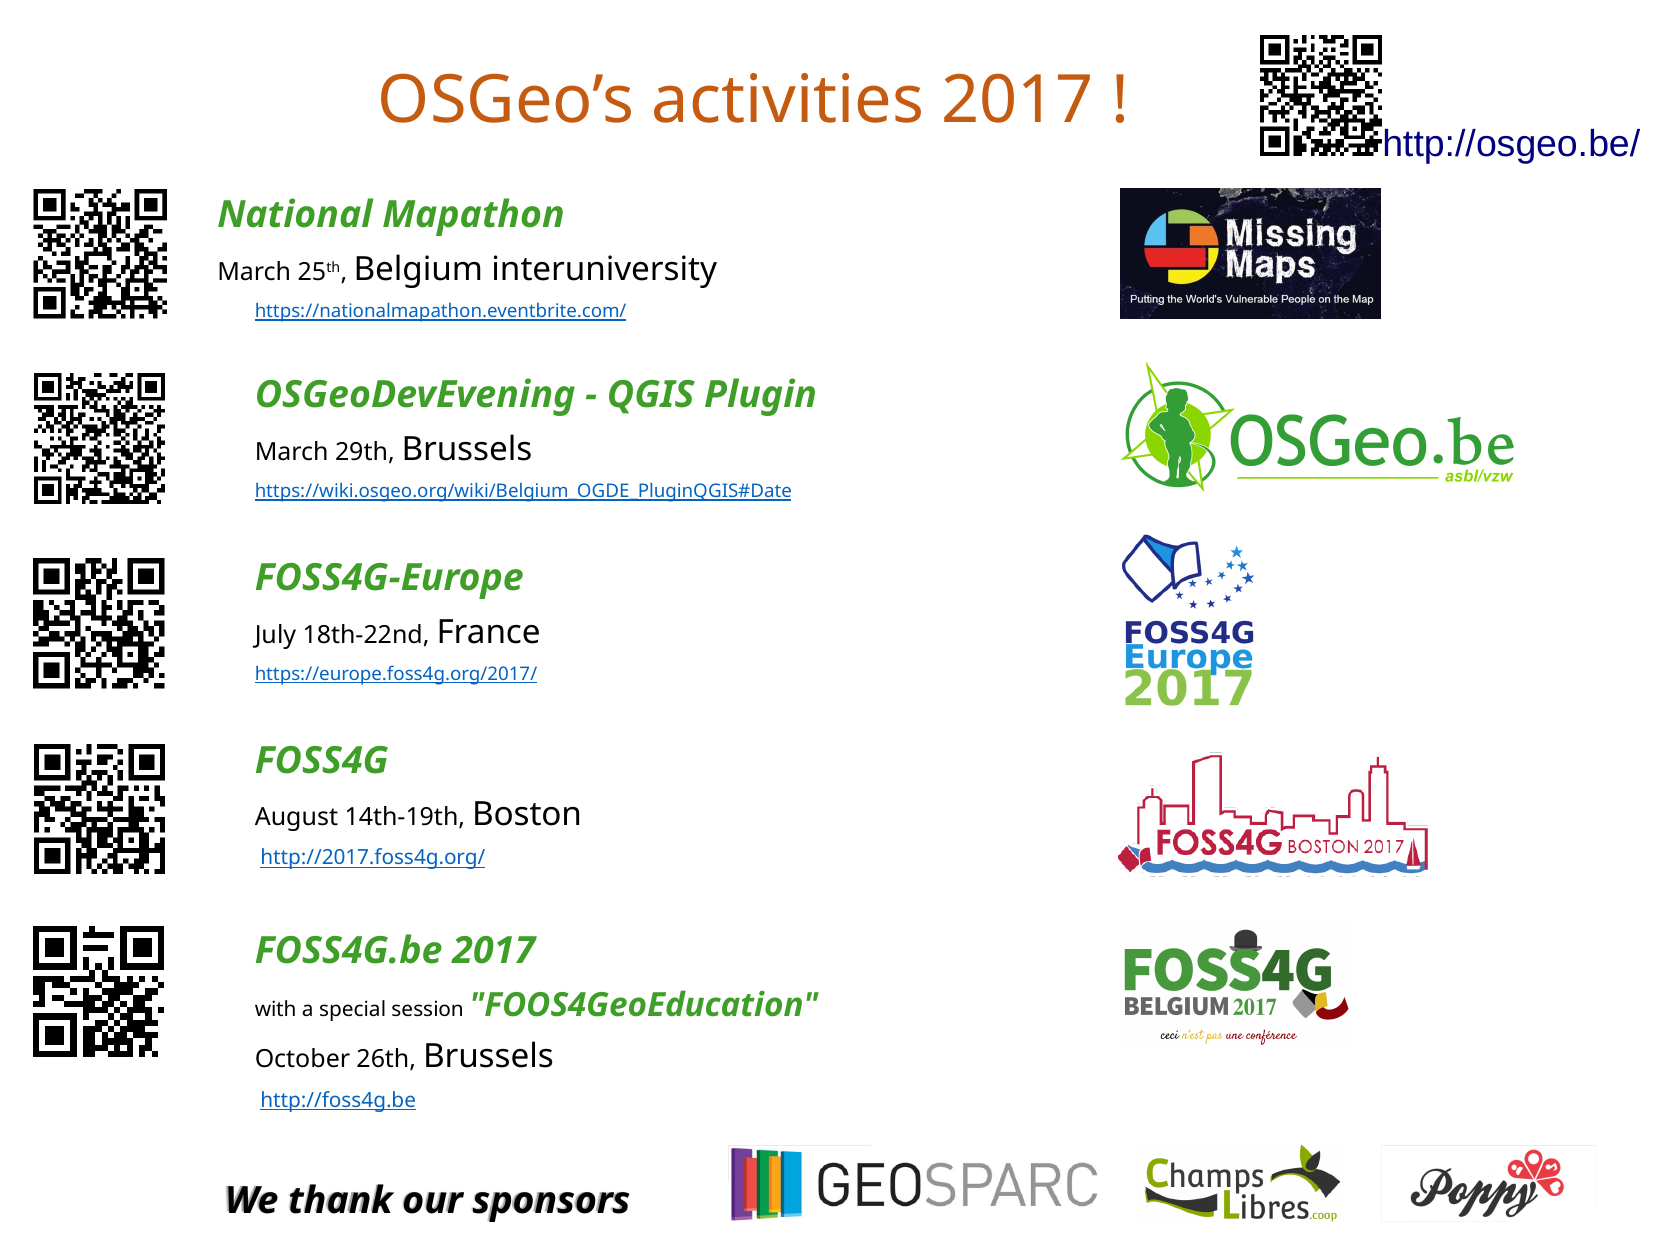

# OSGeo’s activities 2017 !
http://osgeo.be/
National Mapathon
March 25th, Belgium interuniversity
https://nationalmapathon.eventbrite.com/
OSGeoDevEvening - QGIS Plugin
March 29th, Brussels
https://wiki.osgeo.org/wiki/Belgium_OGDE_PluginQGIS#Date
FOSS4G-Europe
July 18th-22nd, France
https://europe.foss4g.org/2017/
FOSS4G
August 14th-19th, Boston
 http://2017.foss4g.org/
FOSS4G.be 2017
with a special session "FOOS4GeoEducation"
October 26th, Brussels
 http://foss4g.be
We thank our sponsors